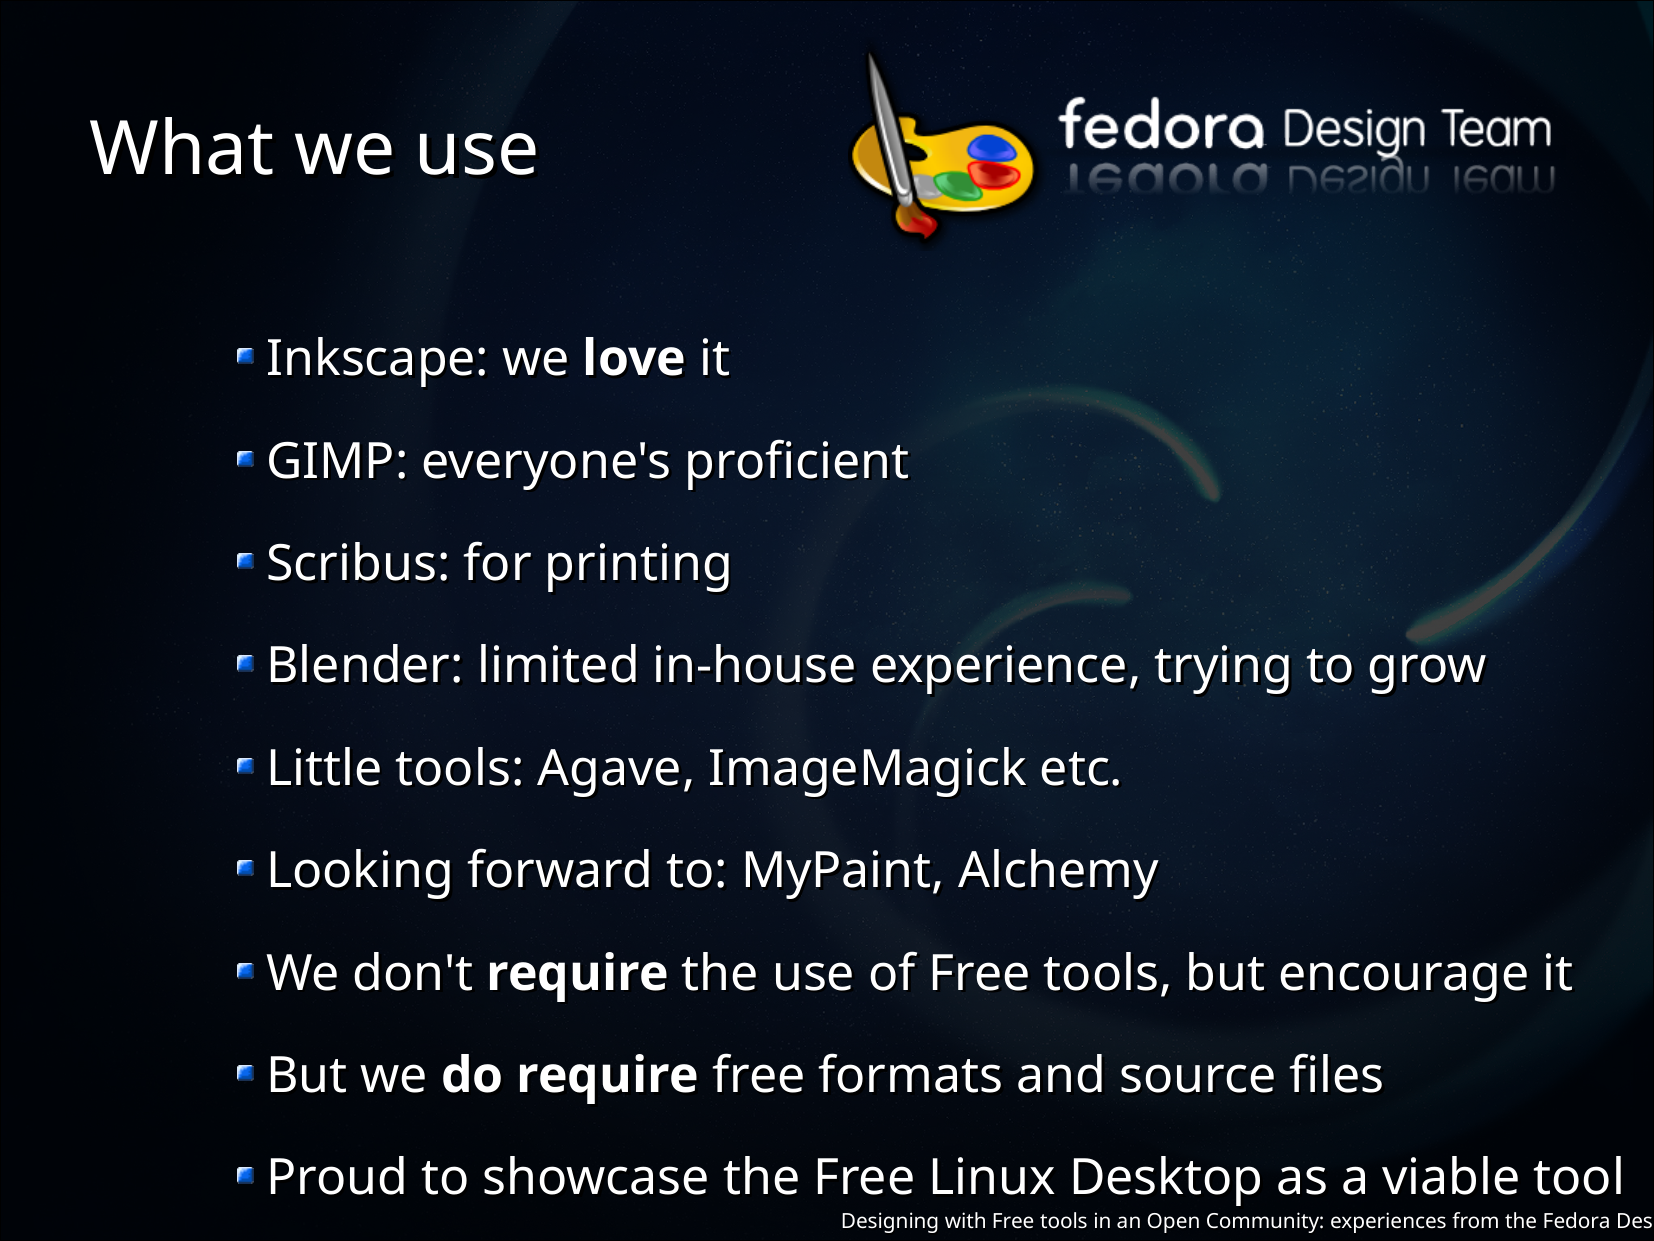

What we use
 Inkscape: we love it
 GIMP: everyone's proficient
 Scribus: for printing
 Blender: limited in-house experience, trying to grow
 Little tools: Agave, ImageMagick etc.
 Looking forward to: MyPaint, Alchemy
 We don't require the use of Free tools, but encourage it
 But we do require free formats and source files
 Proud to showcase the Free Linux Desktop as a viable tool
Designing with Free tools in an Open Community: experiences from the Fedora Design Team